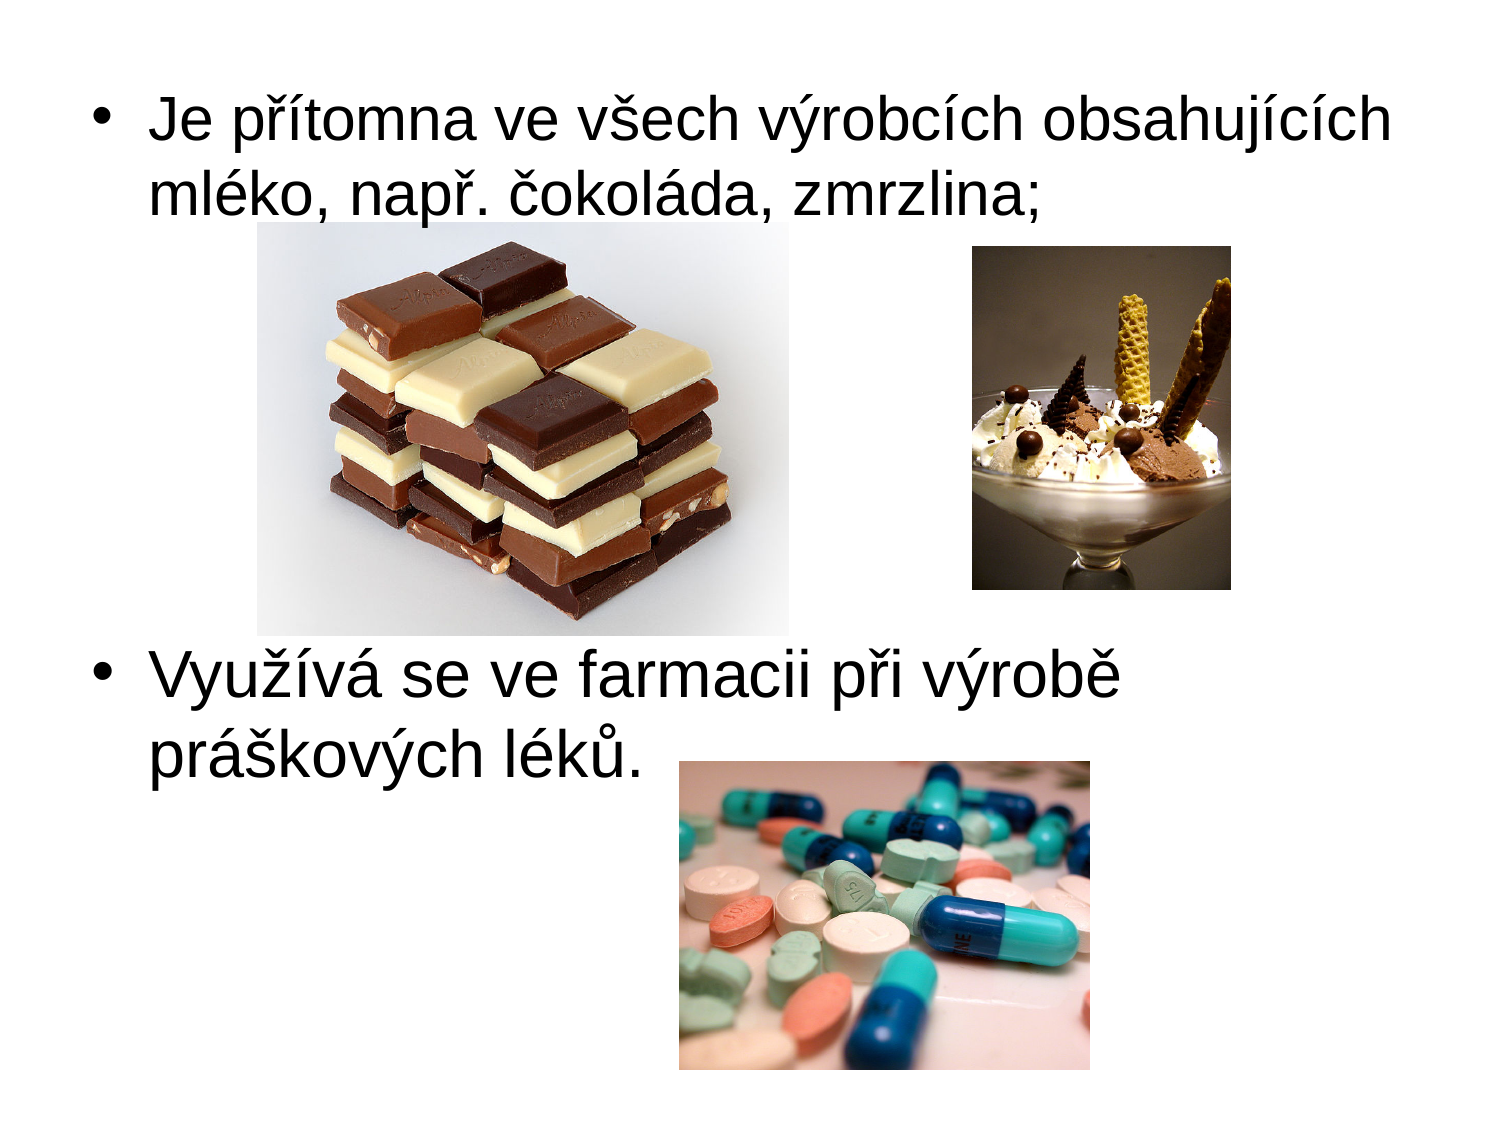

# Je přítomna ve všech výrobcích obsahujících mléko, např. čokoláda, zmrzlina;
Využívá se ve farmacii při výrobě práškových léků.